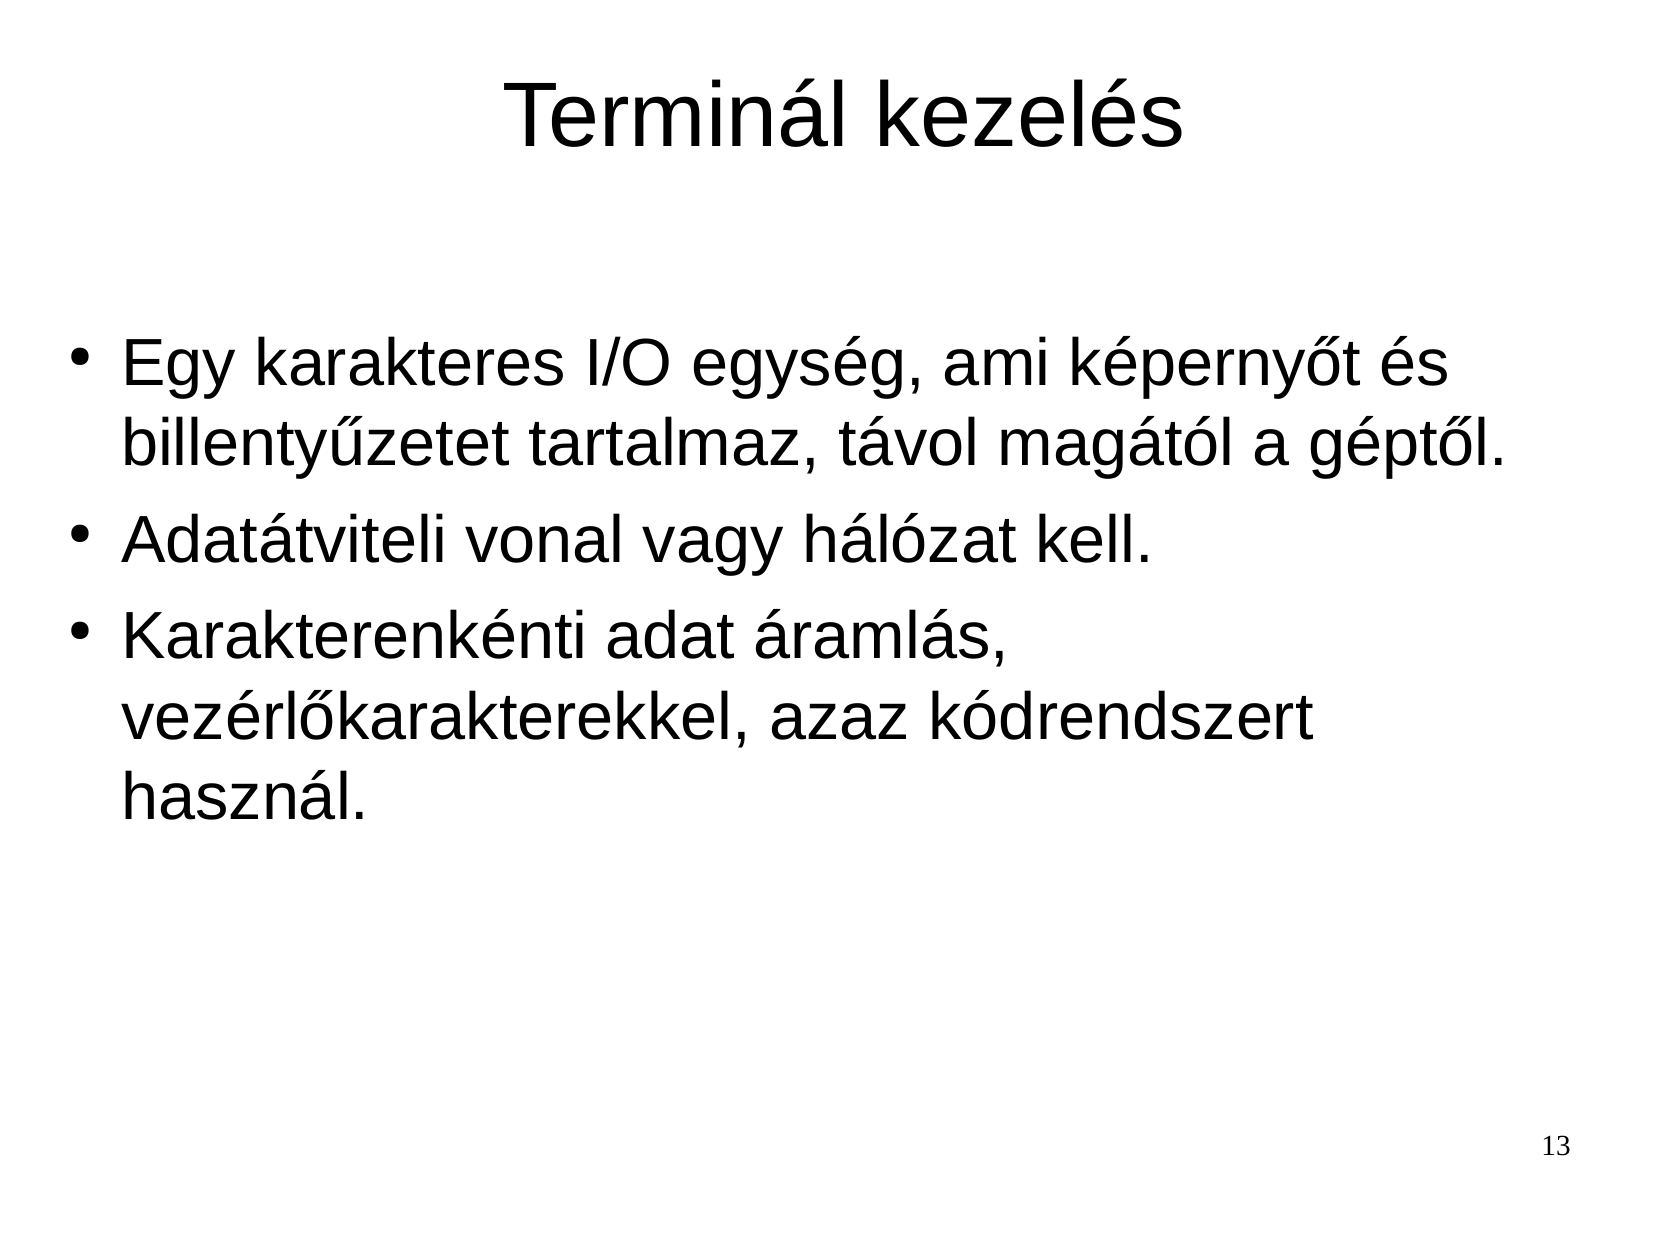

# Terminál kezelés
Egy karakteres I/O egység, ami képernyőt és billentyűzetet tartalmaz, távol magától a géptől.
Adatátviteli vonal vagy hálózat kell.
Karakterenkénti adat áramlás, vezérlőkarakterekkel, azaz kódrendszert használ.
13